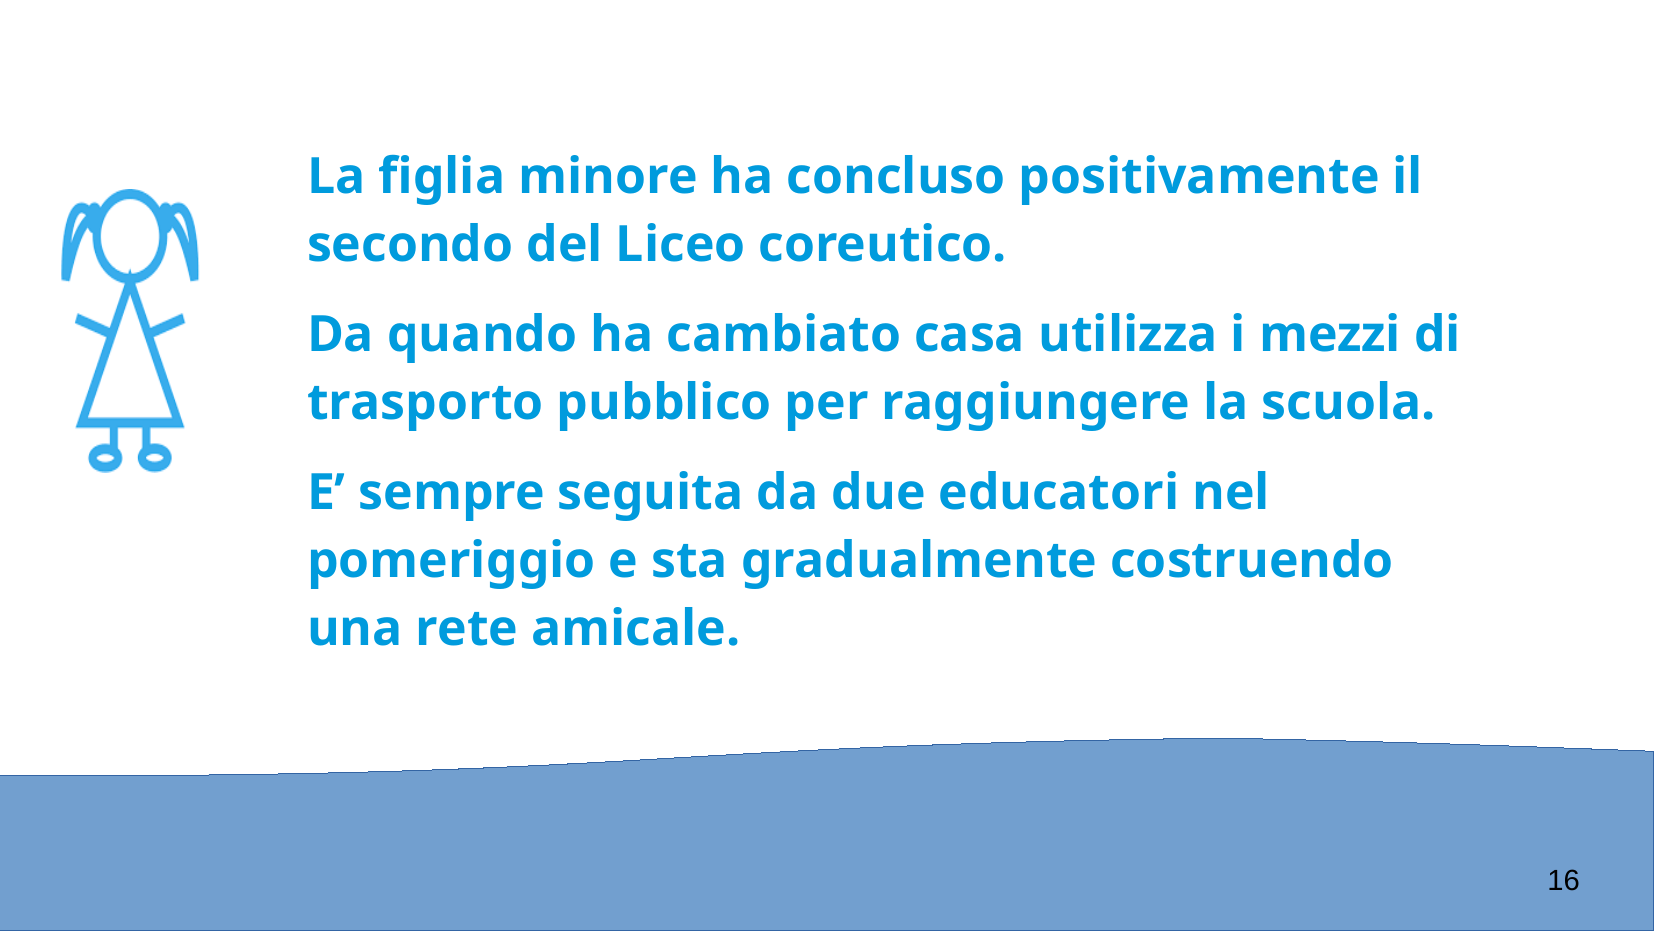

# La figlia minore ha concluso positivamente il secondo del Liceo coreutico.
Da quando ha cambiato casa utilizza i mezzi di trasporto pubblico per raggiungere la scuola.
E’ sempre seguita da due educatori nel pomeriggio e sta gradualmente costruendo una rete amicale.